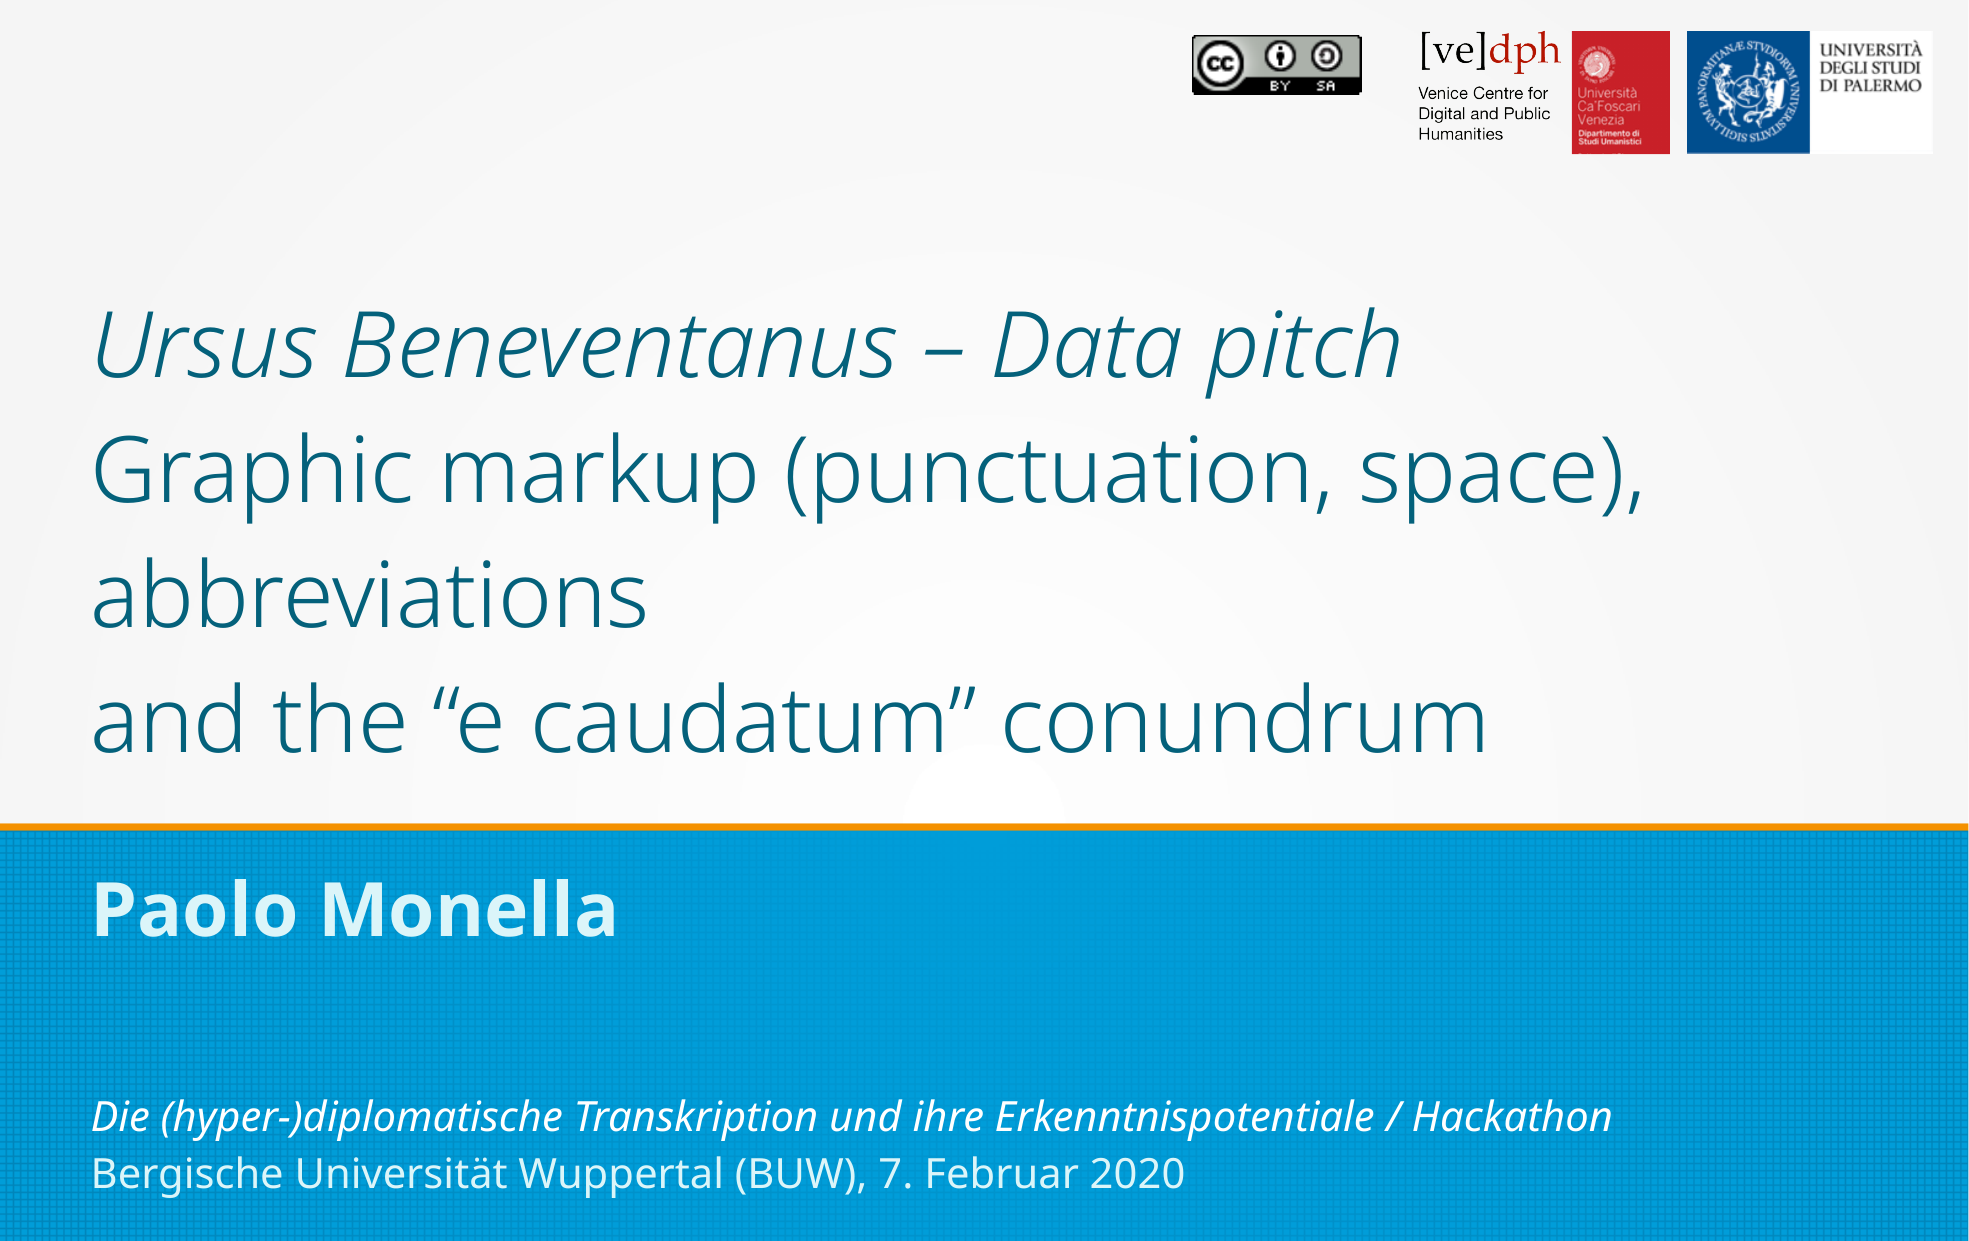

# Ursus Beneventanus – Data pitch Graphic markup (punctuation, space), abbreviations and the “e caudatum” conundrum
Paolo Monella
Die (hyper-)diplomatische Transkription und ihre Erkenntnispotentiale / Hackathon
Bergische Universität Wuppertal (BUW), 7. Februar 2020